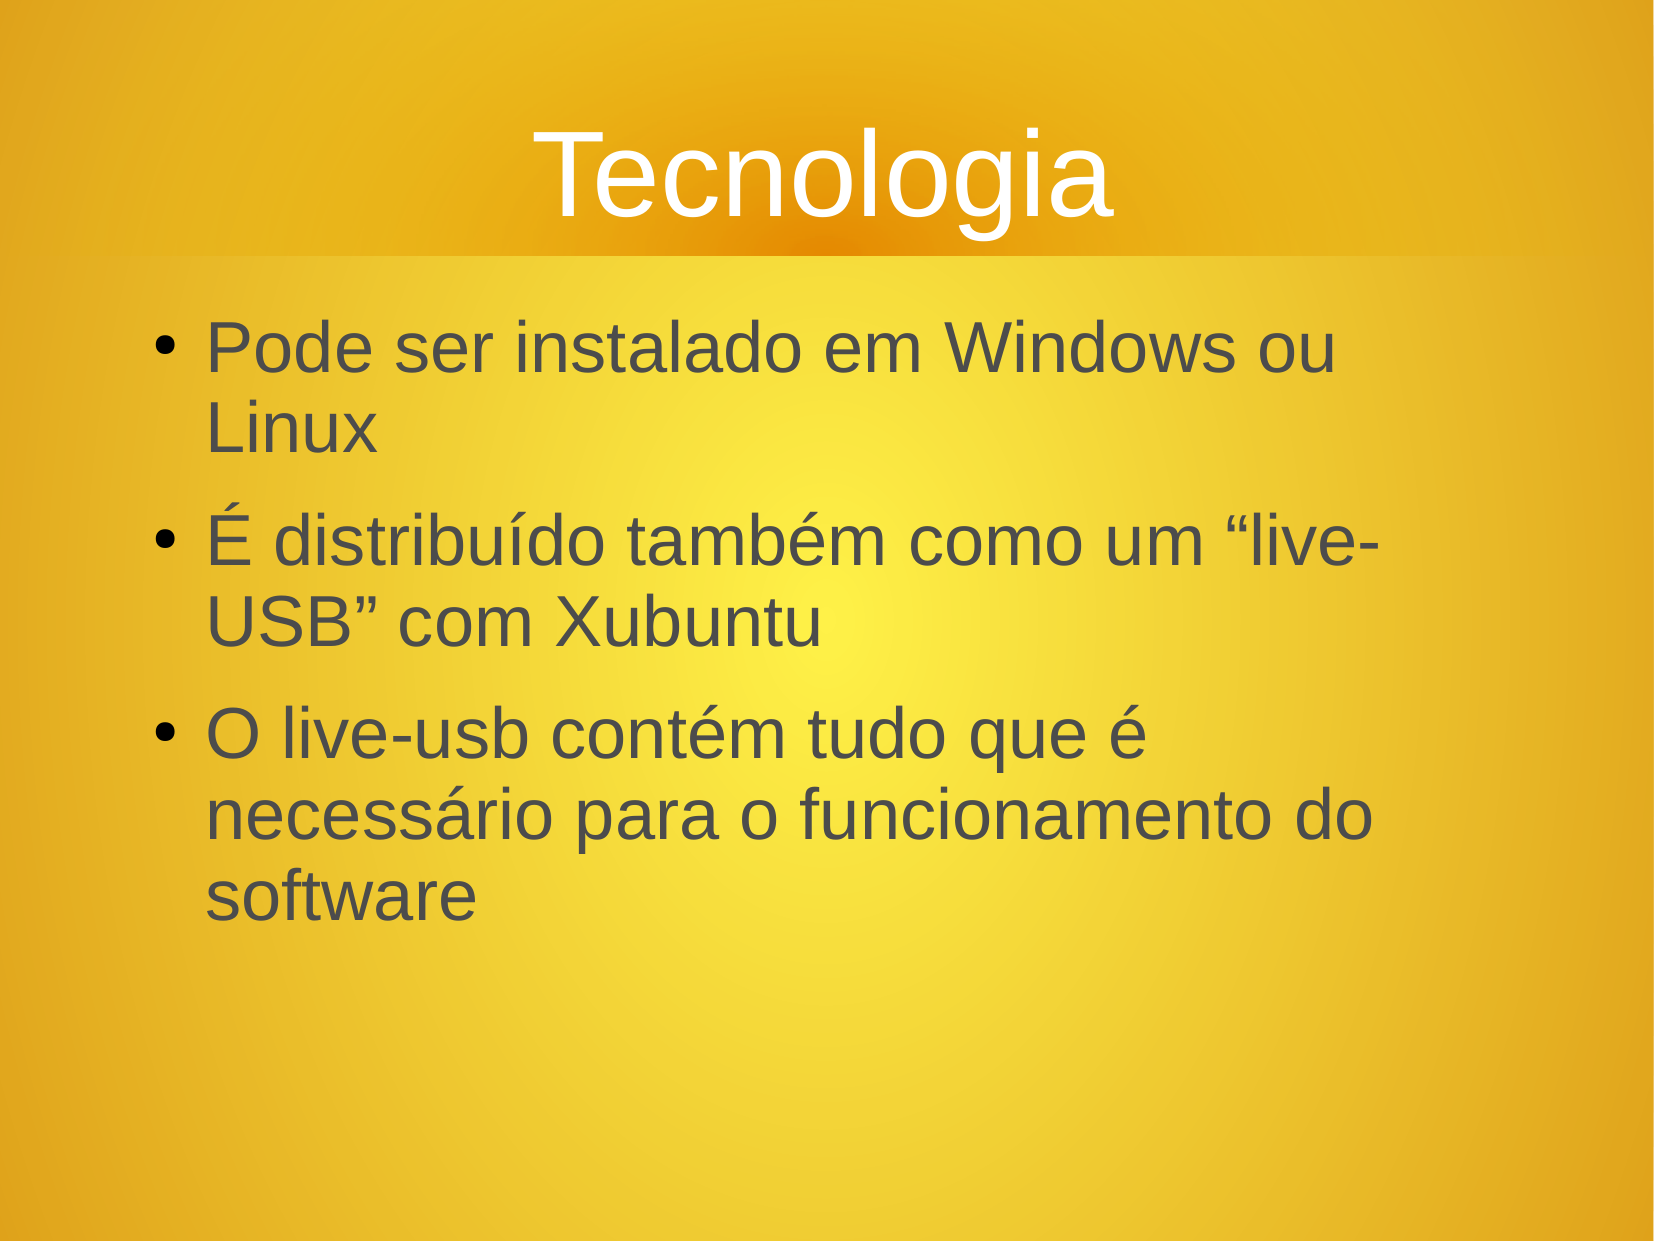

# Tecnologia
Pode ser instalado em Windows ou Linux
É distribuído também como um “live-USB” com Xubuntu
O live-usb contém tudo que é necessário para o funcionamento do software